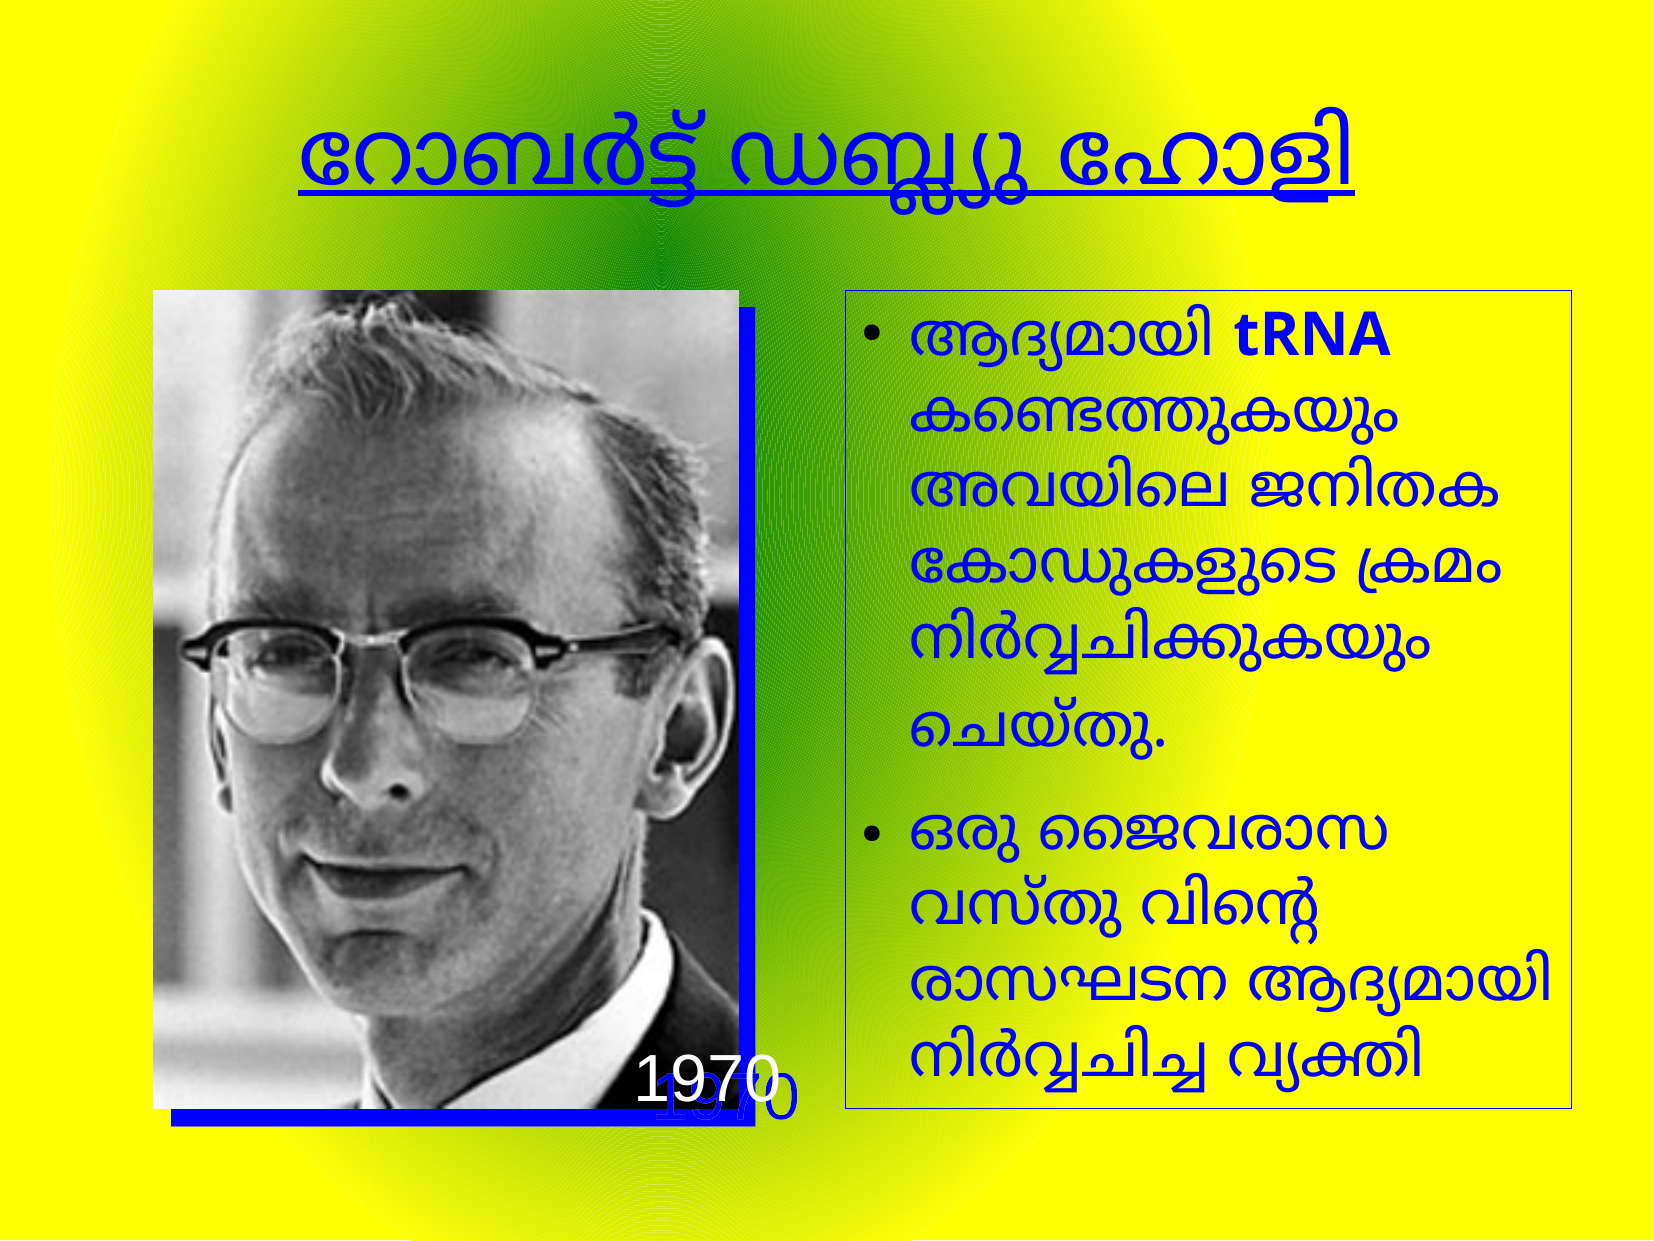

# റോബര്‍ട്ട് ഡബ്ല്യു ഹോളി
ആദ്യമായി tRNA കണ്ടെത്തുകയും അവയിലെ ജനിതക കോഡുകളുടെ ക്രമം നിര്‍വ്വചിക്കുകയും ചെയ്തു.
ഒരു ജൈവരാസ വസ്തു വിന്റെ രാസഘടന ആദ്യമായി നിര്‍വ്വചിച്ച വ്യക്തി
1970